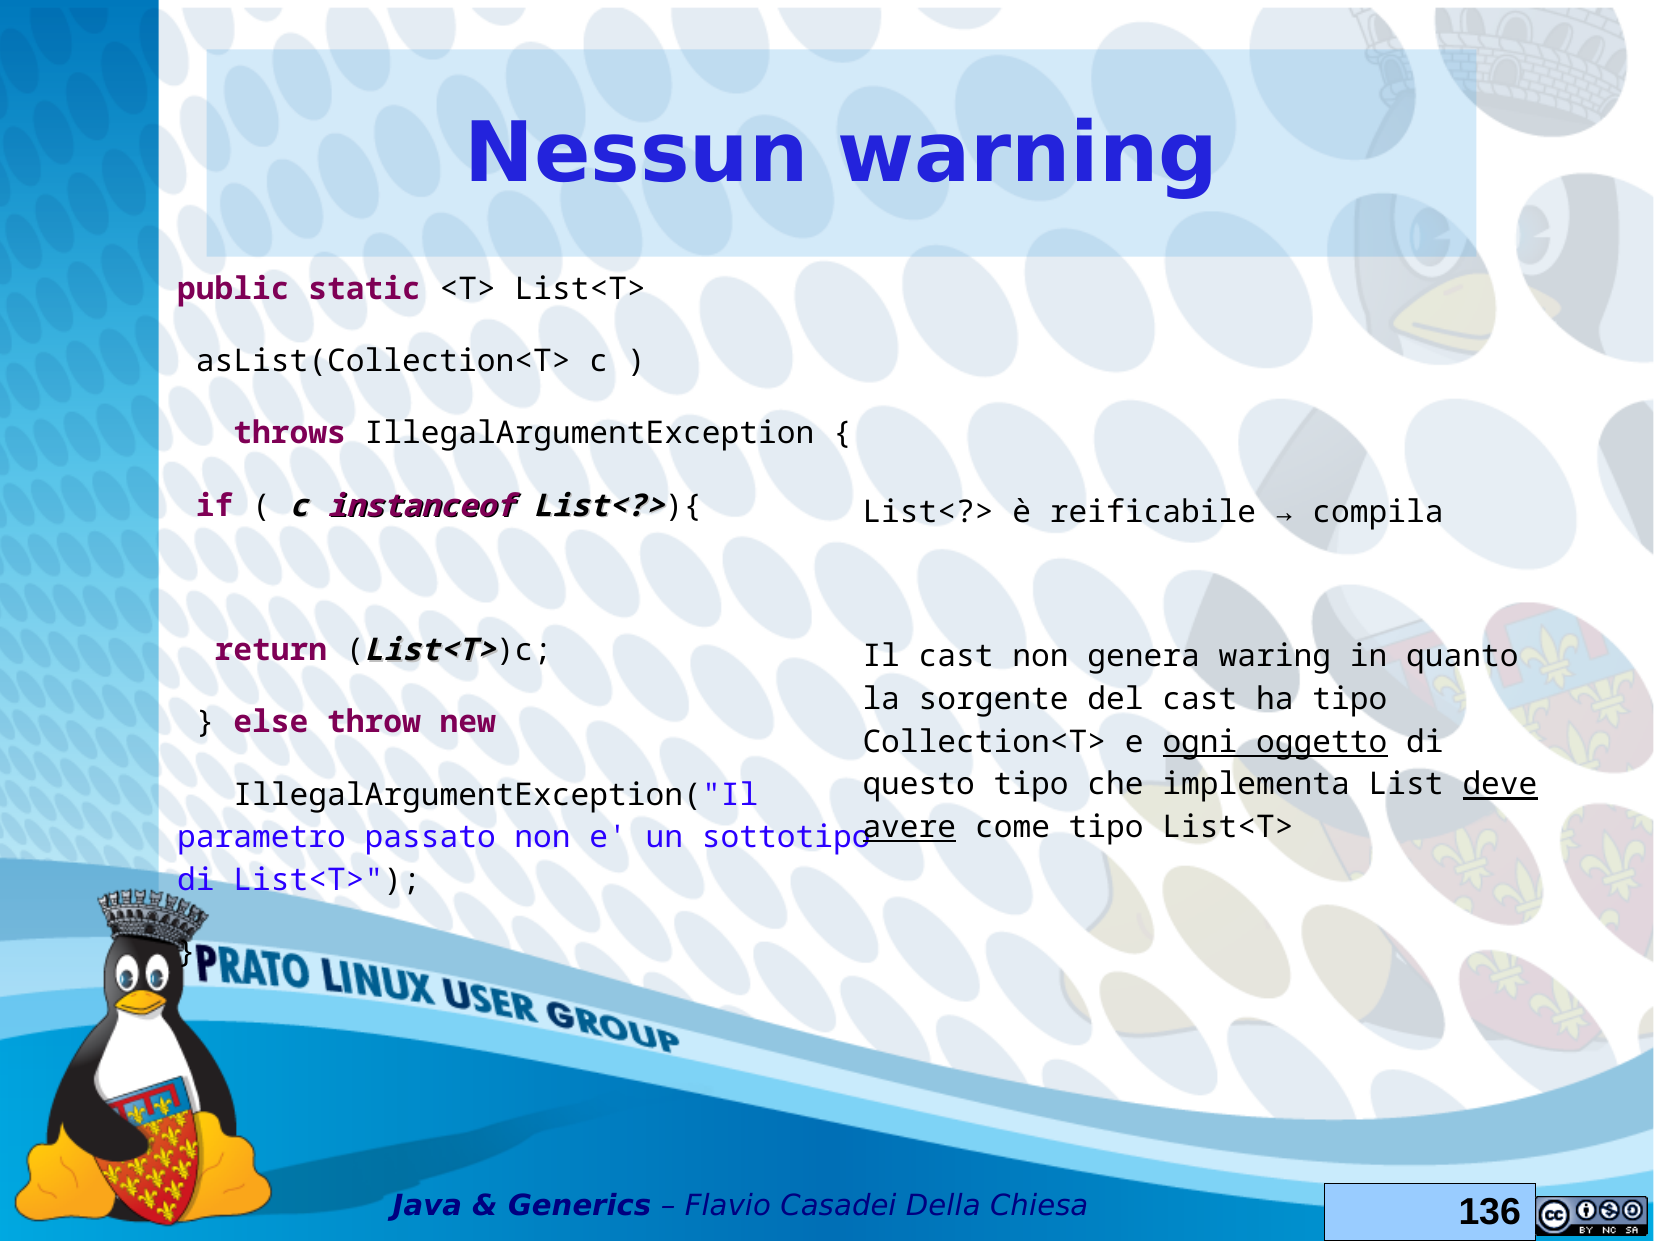

# Nessun warning
public static <T> List<T>
 asList(Collection<T> c )
 throws IllegalArgumentException {
 if ( c instanceof List<?>){
 return (List<T>)c;
 } else throw new
 IllegalArgumentException("Il parametro passato non e' un sottotipo di List<T>");
}
List<?> è reificabile → compila
Il cast non genera waring in quanto la sorgente del cast ha tipo Collection<T> e ogni oggetto di questo tipo che implementa List deve avere come tipo List<T>